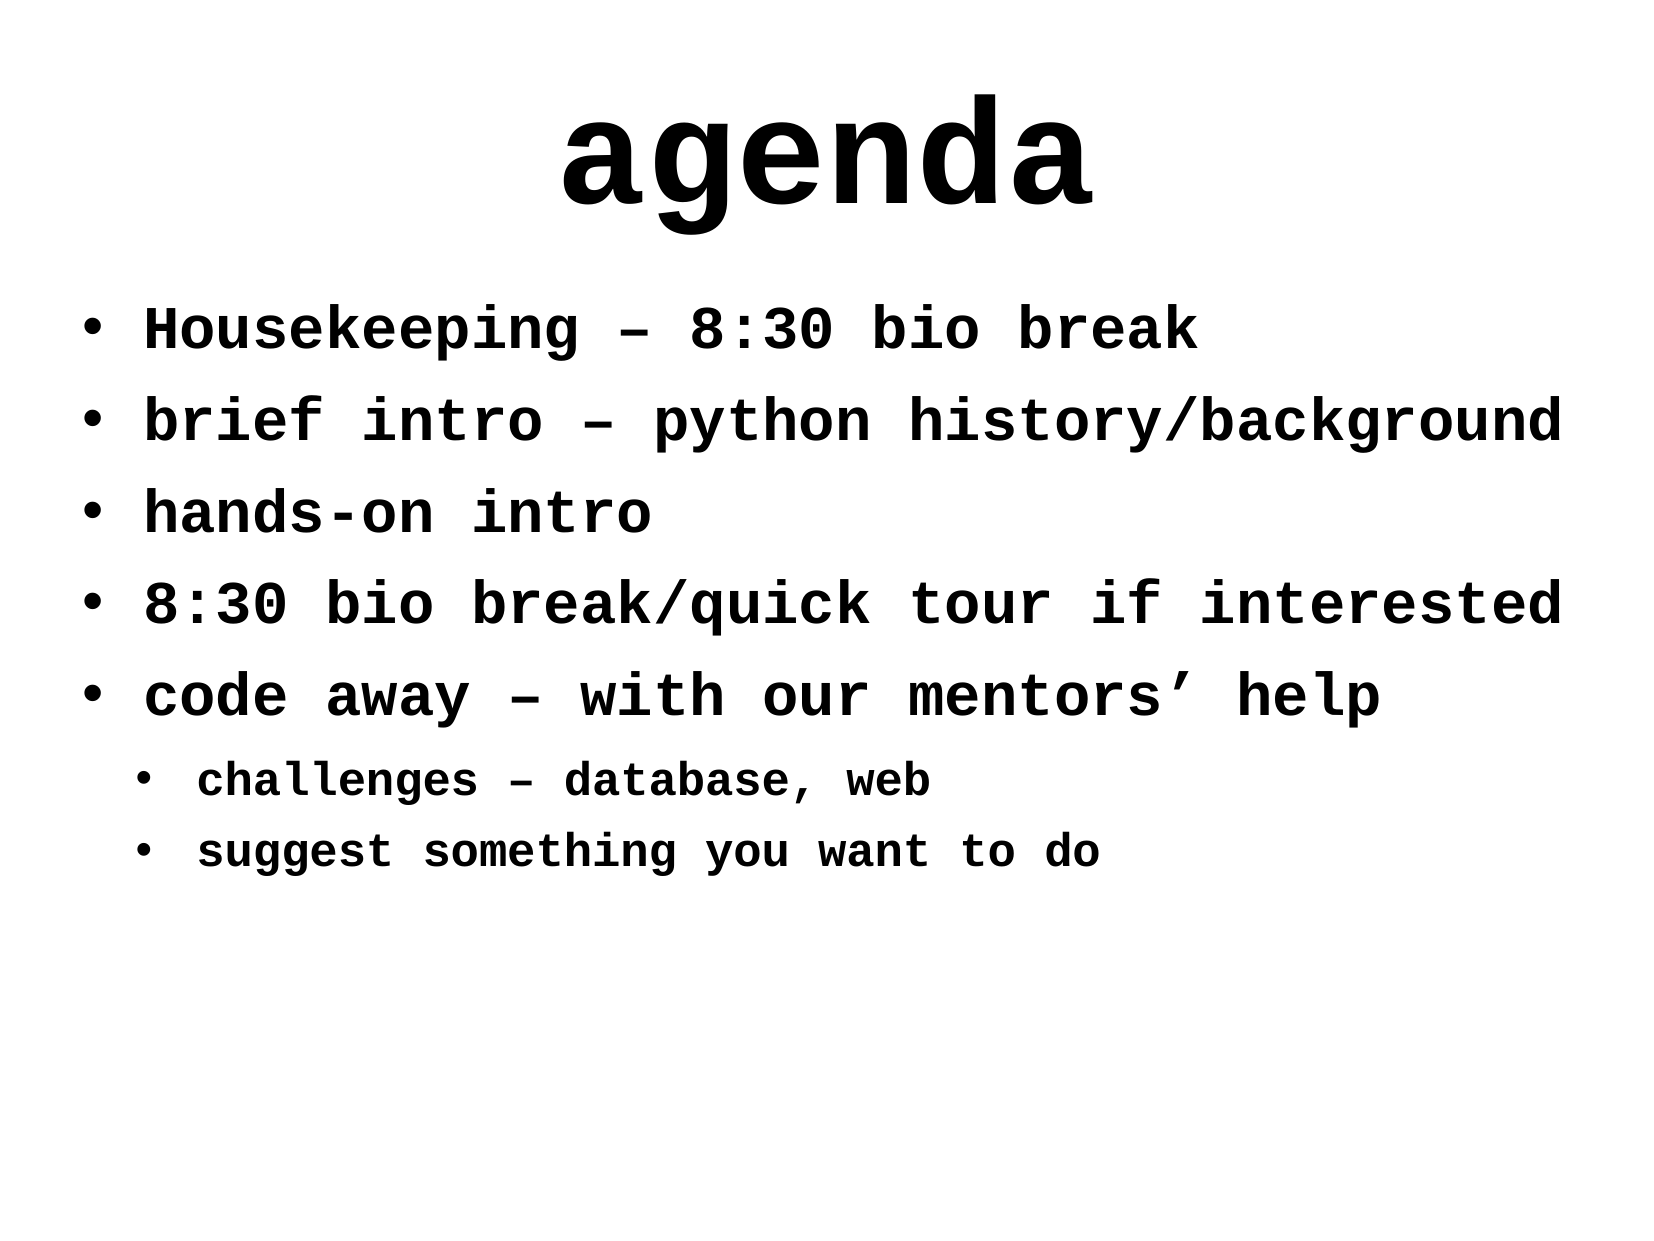

# agenda
Housekeeping – 8:30 bio break
brief intro – python history/background
hands-on intro
8:30 bio break/quick tour if interested
code away – with our mentors’ help
challenges – database, web
suggest something you want to do